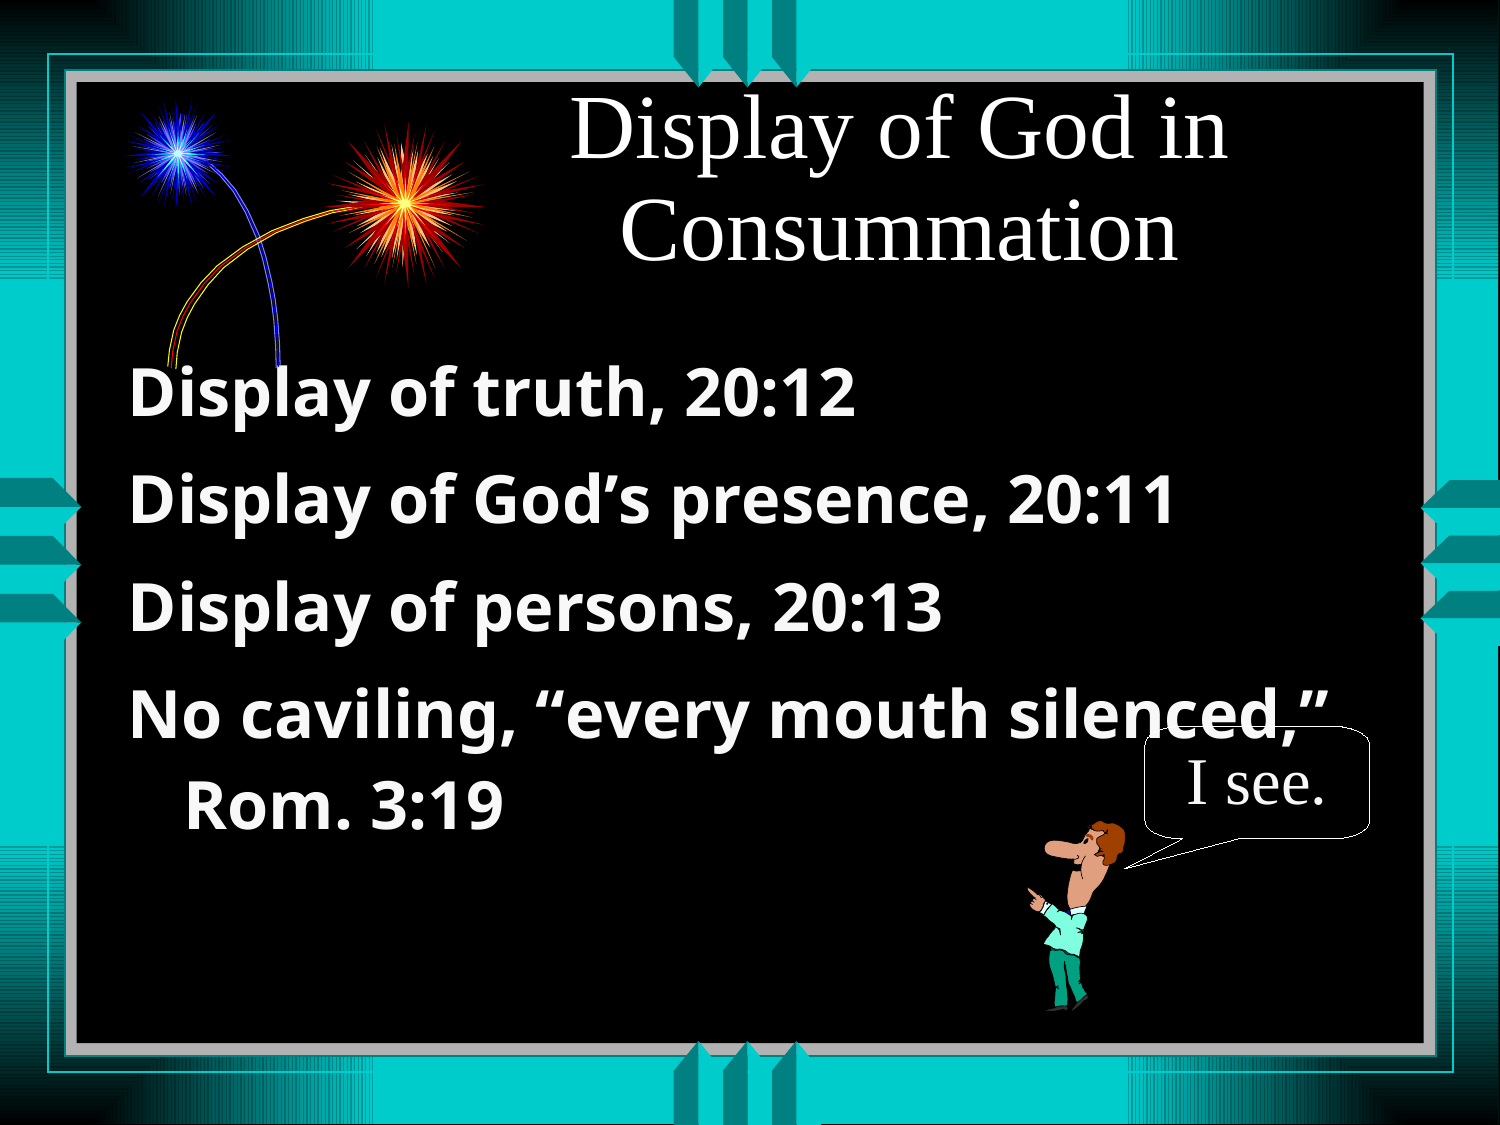

# Display of God in Consummation
Display of truth, 20:12
Display of God’s presence, 20:11
Display of persons, 20:13
No caviling, “every mouth silenced,” Rom. 3:19
I see.